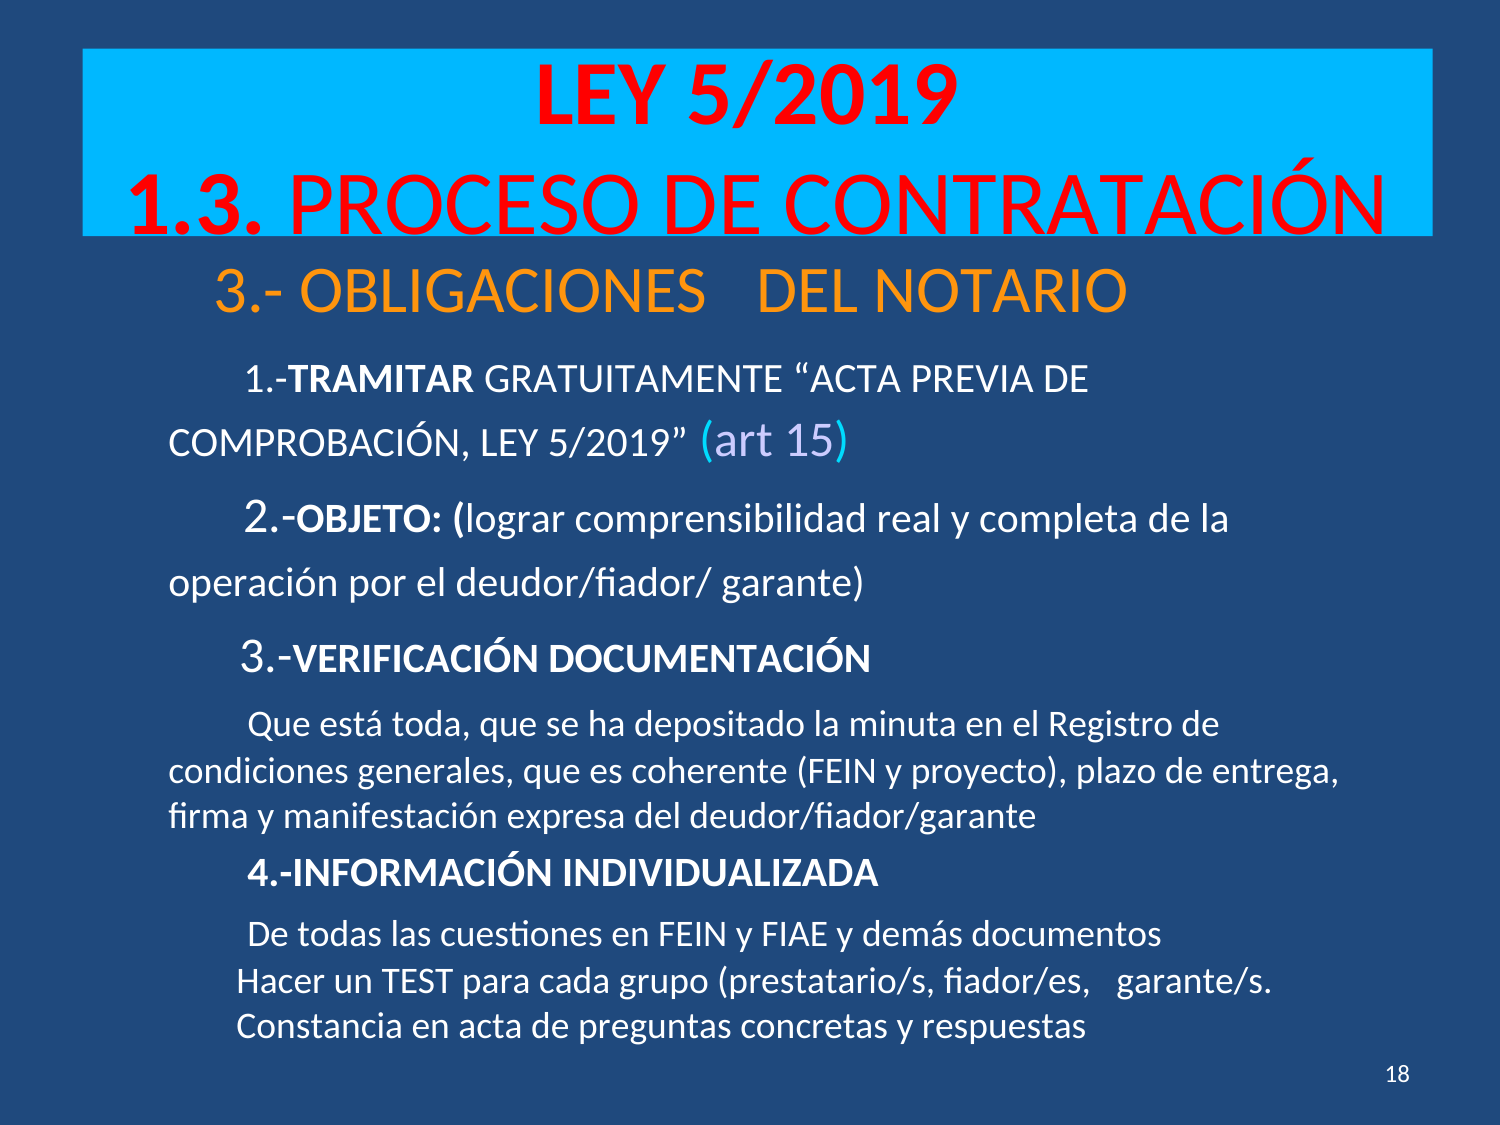

LEY 5/2019
1.3. PROCESO DE CONTRATACIÓN
 3.- OBLIGACIONES 	DEL NOTARIO
 1.-TRAMITAR GRATUITAMENTE “ACTA PREVIA DE COMPROBACIÓN, LEY 5/2019” (art 15)
 2.-OBJETO: (lograr comprensibilidad real y completa de la operación por el deudor/fiador/ garante)
 3.-VERIFICACIÓN DOCUMENTACIÓN
 Que está toda, que se ha depositado la minuta en el Registro de condiciones generales, que es coherente (FEIN y proyecto), plazo de entrega, firma y manifestación expresa del deudor/fiador/garante
 4.-INFORMACIÓN INDIVIDUALIZADA
 De todas las cuestiones en FEIN y FIAE y demás documentos
 Hacer un TEST para cada grupo (prestatario/s, fiador/es, garante/s.
 Constancia en acta de preguntas concretas y respuestas